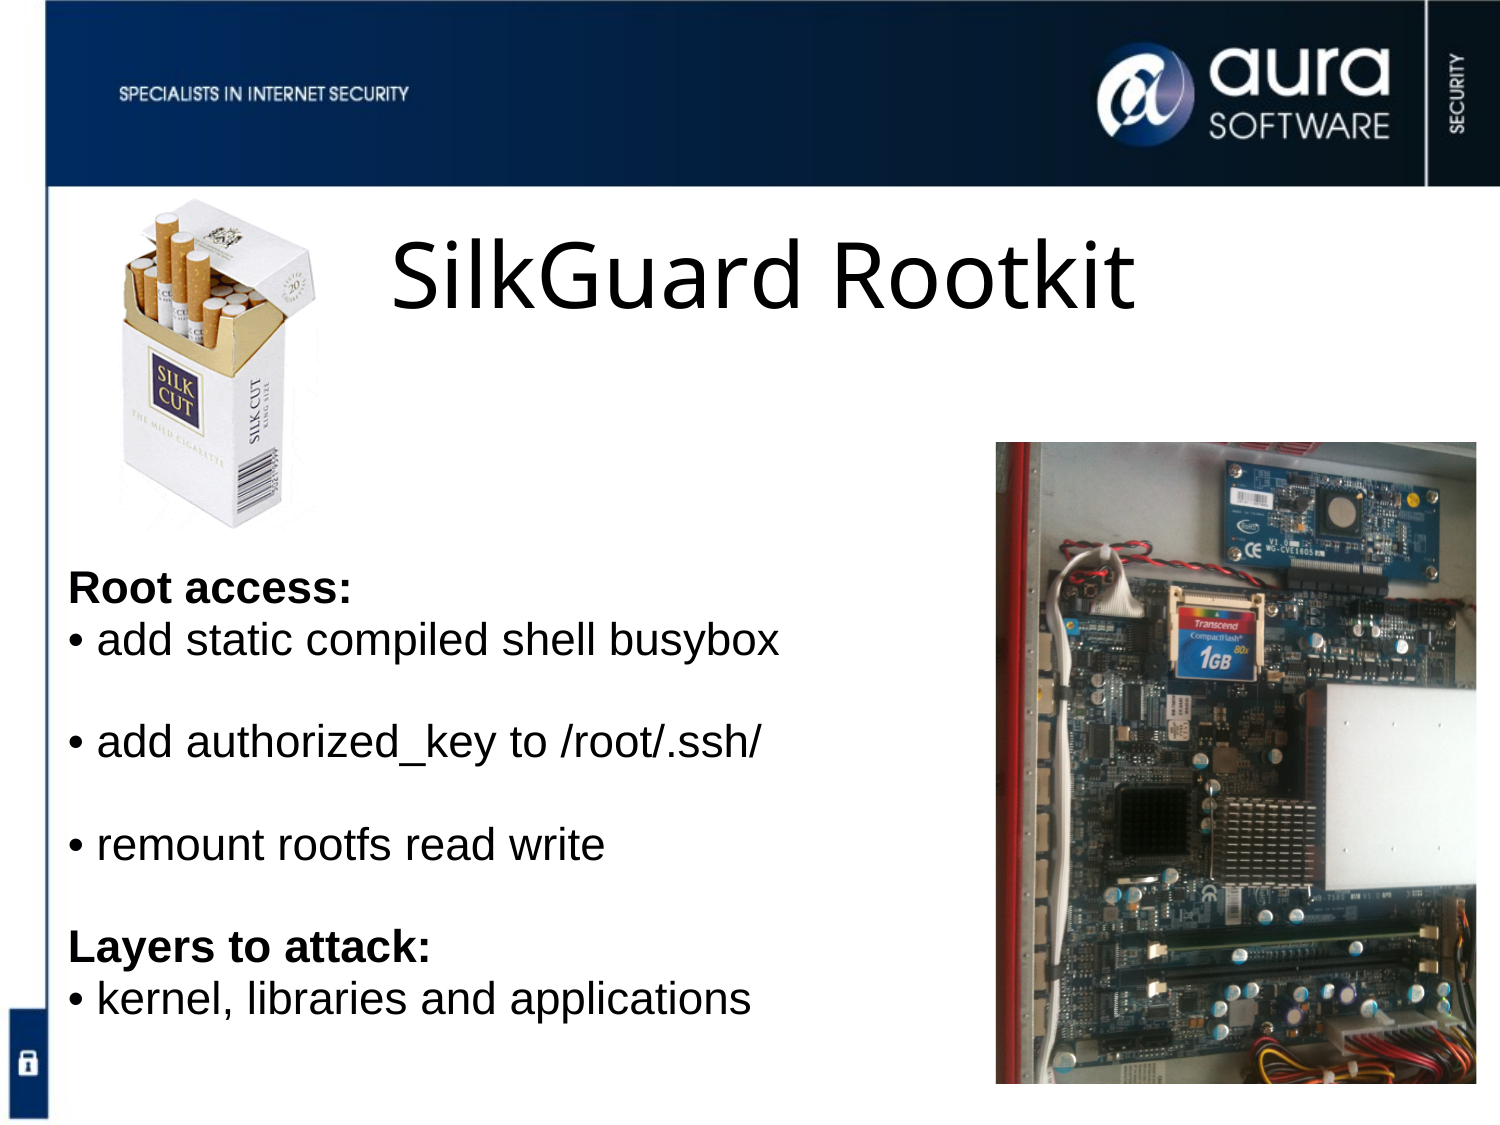

# SilkGuard Rootkit
Root access:
 add static compiled shell busybox
 add authorized_key to /root/.ssh/
 remount rootfs read write
Layers to attack:
 kernel, libraries and applications